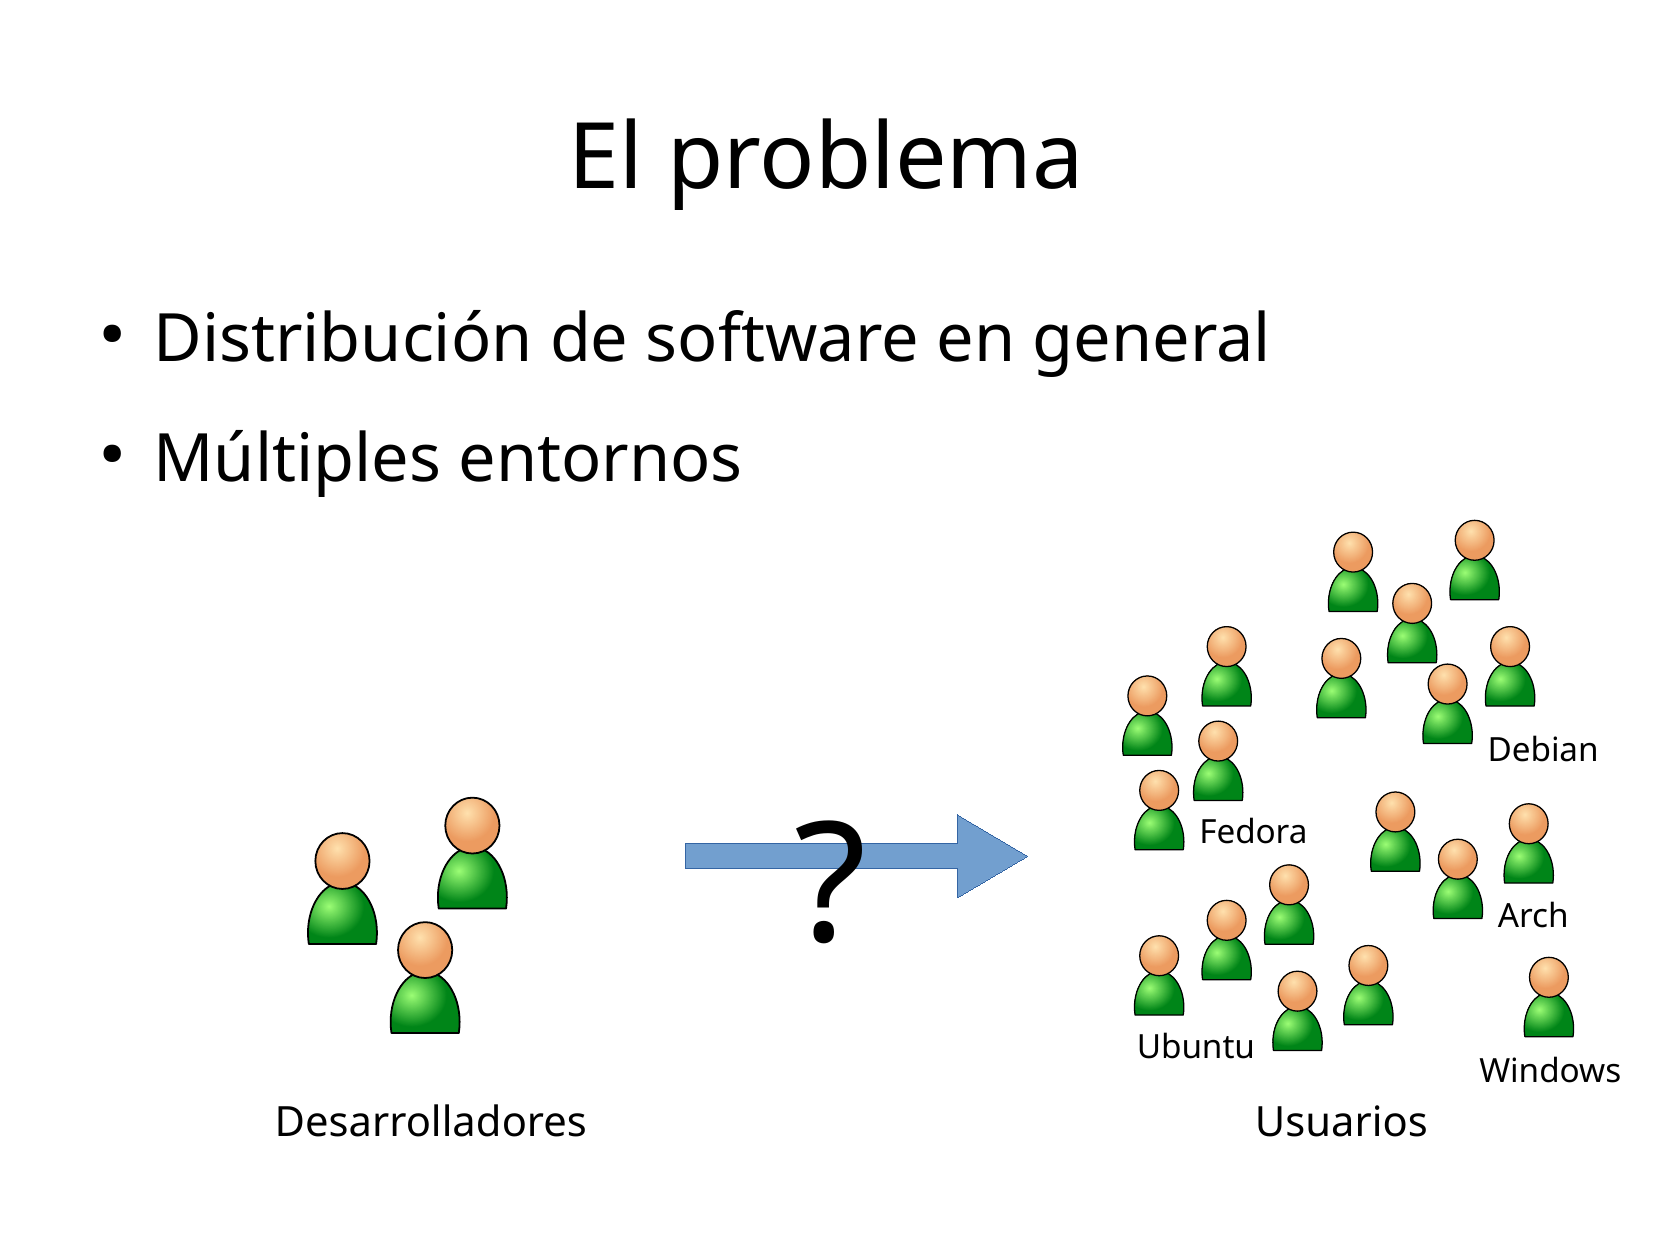

# El problema
Distribución de software en general
Múltiples entornos
Debian
?
Fedora
Arch
Ubuntu
Windows
Desarrolladores
Usuarios